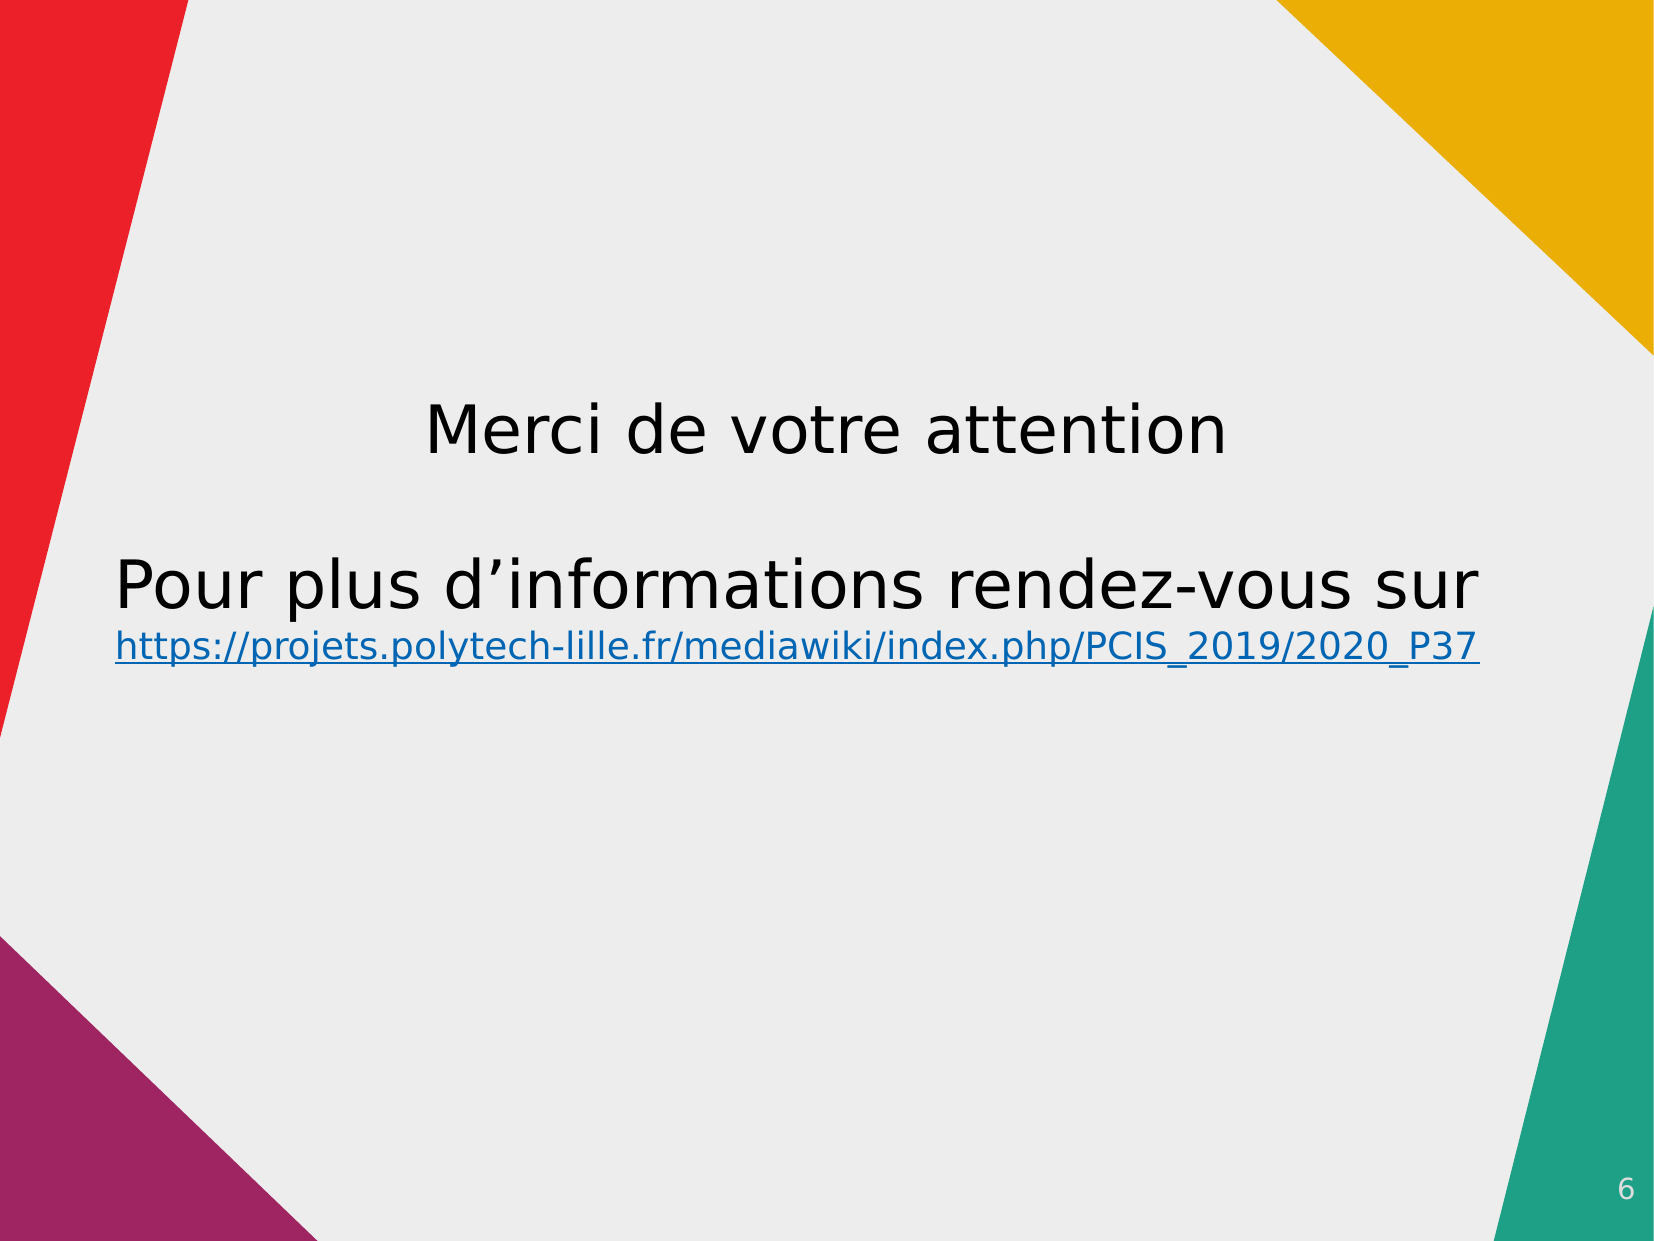

# Merci de votre attention
Pour plus d’informations rendez-vous sur https://projets.polytech-lille.fr/mediawiki/index.php/PCIS_2019/2020_P37
6